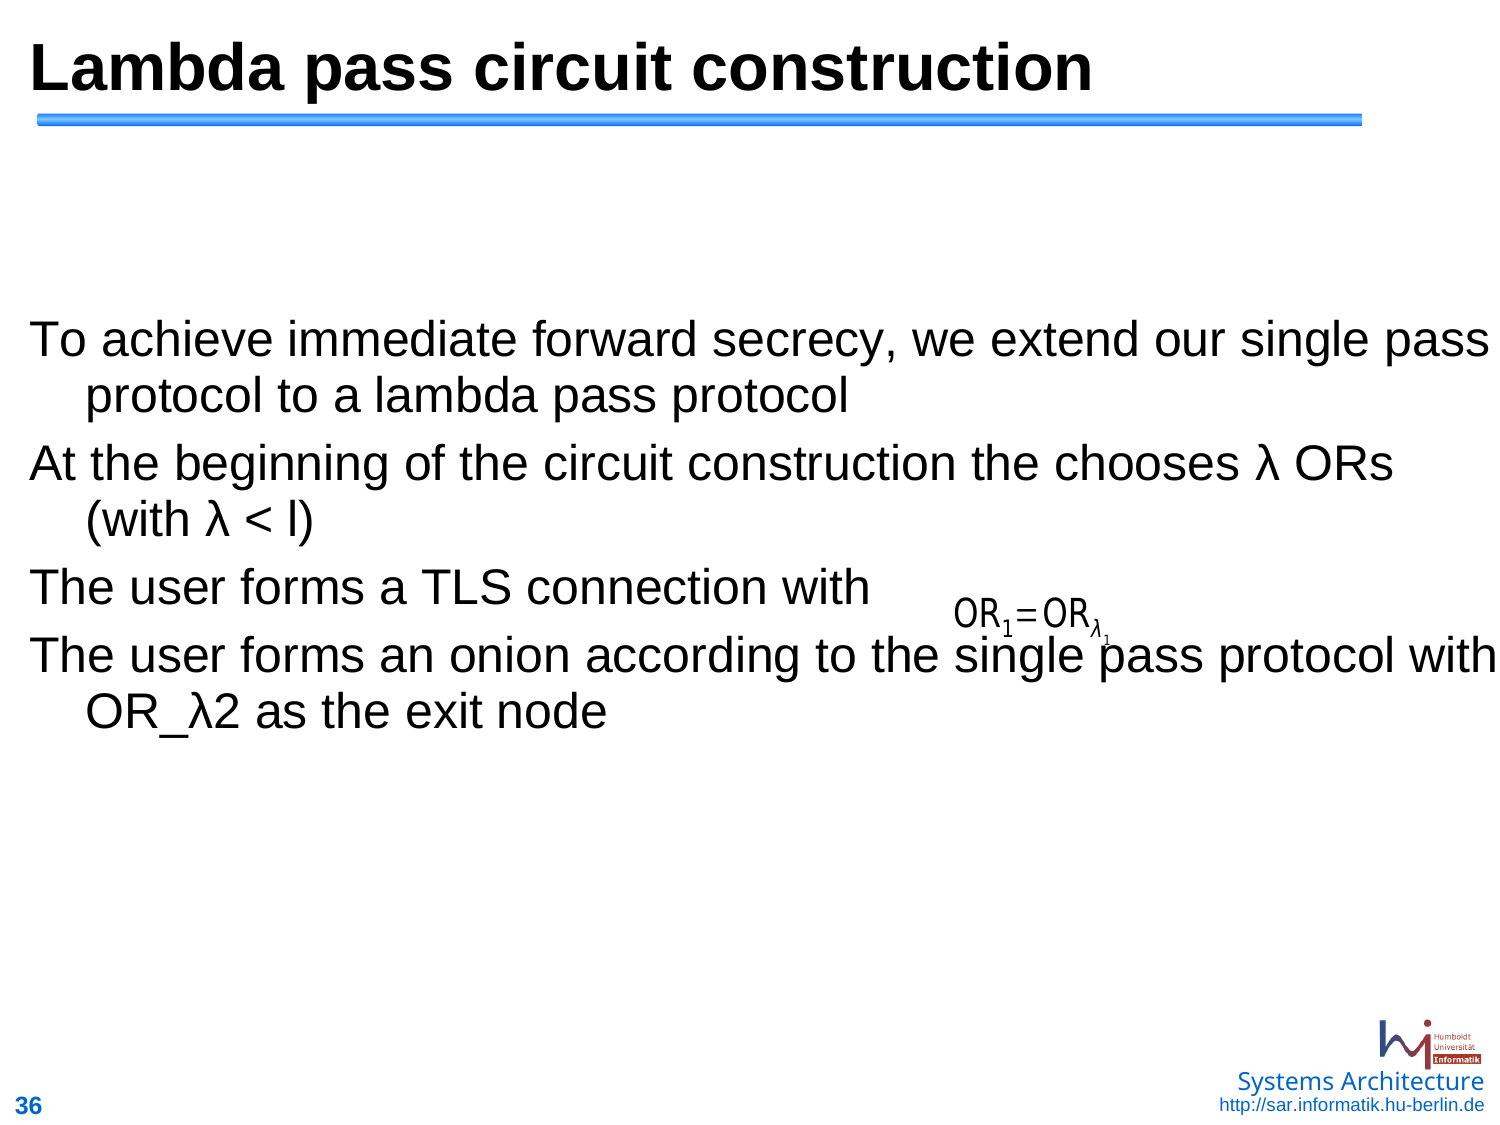

# Lambda pass circuit construction
To achieve immediate forward secrecy, we extend our single pass protocol to a lambda pass protocol
At the beginning of the circuit construction the chooses λ ORs (with λ < l)
The user forms a TLS connection with
The user forms an onion according to the single pass protocol with OR_λ2 as the exit node